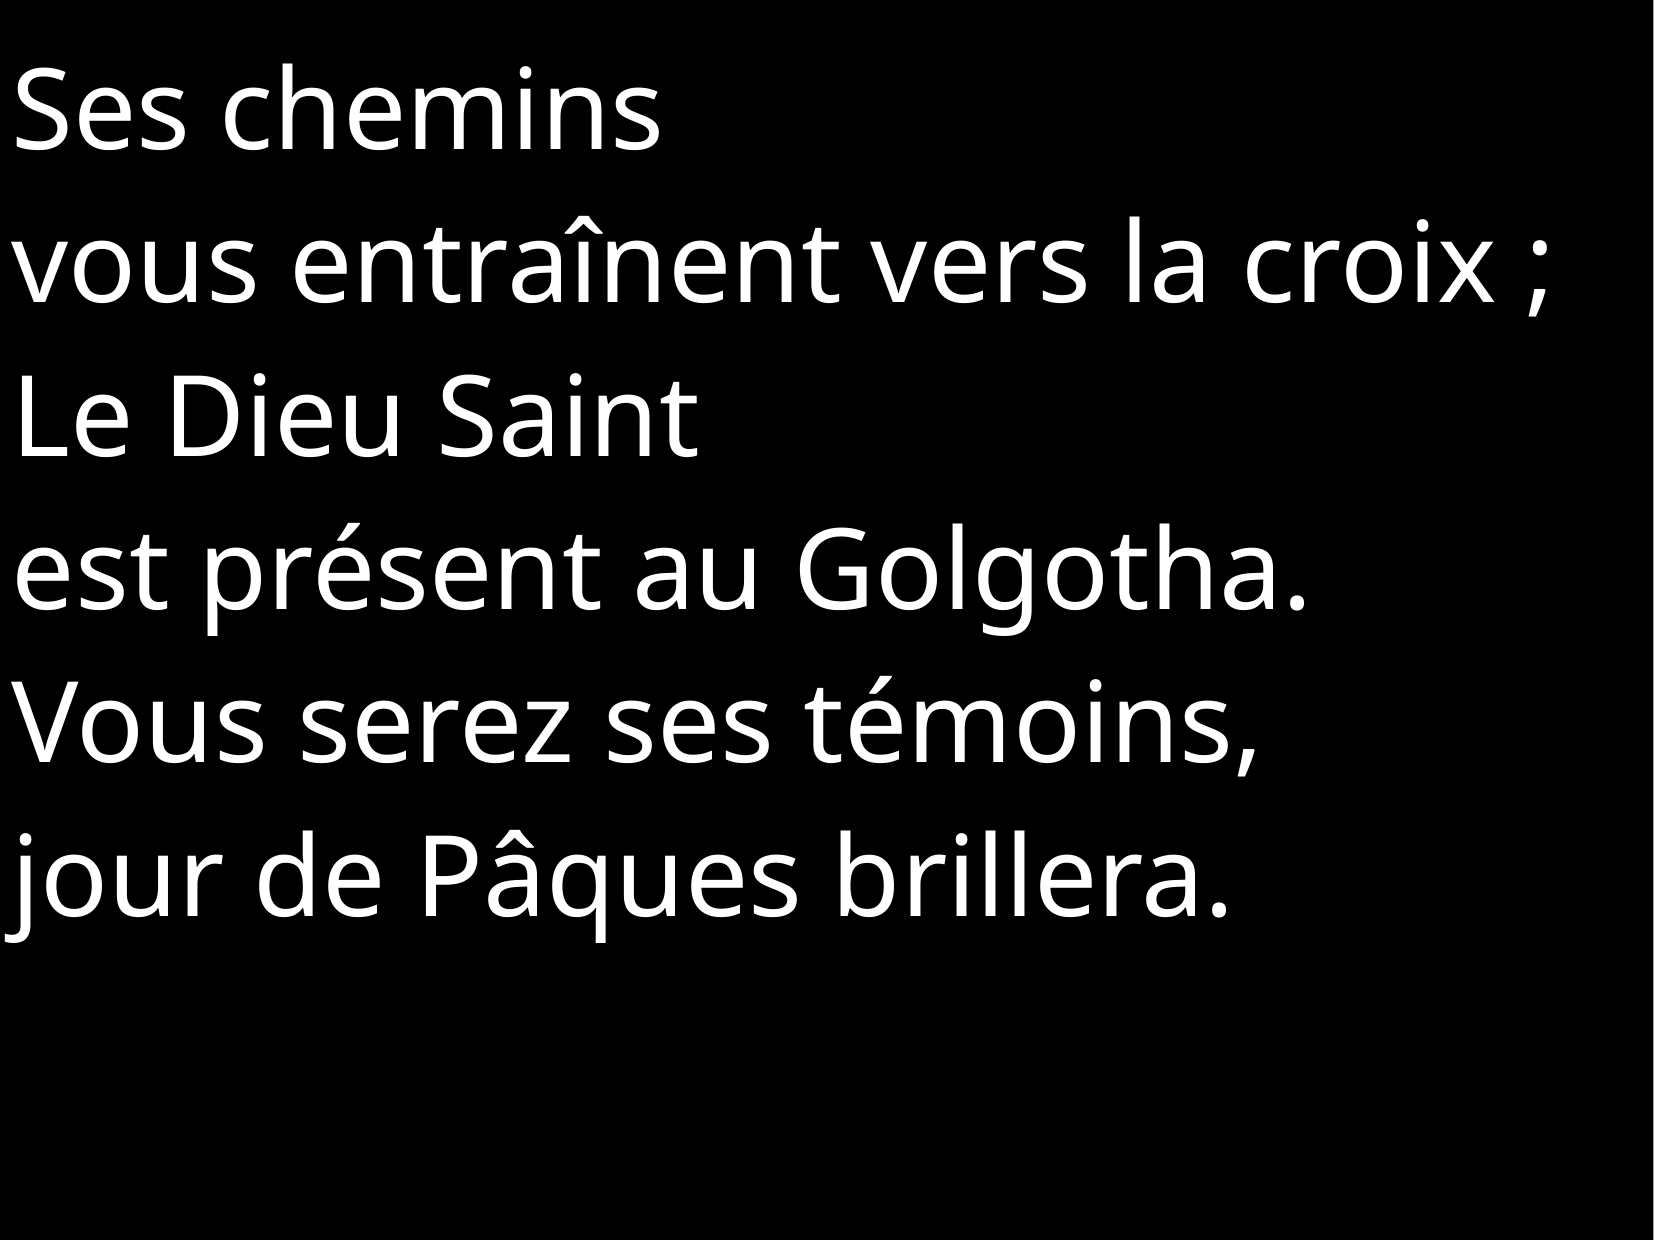

# Ses chemins
vous entraînent vers la croix ;
Le Dieu Saint
est présent au Golgotha.
Vous serez ses témoins,
jour de Pâques brillera.